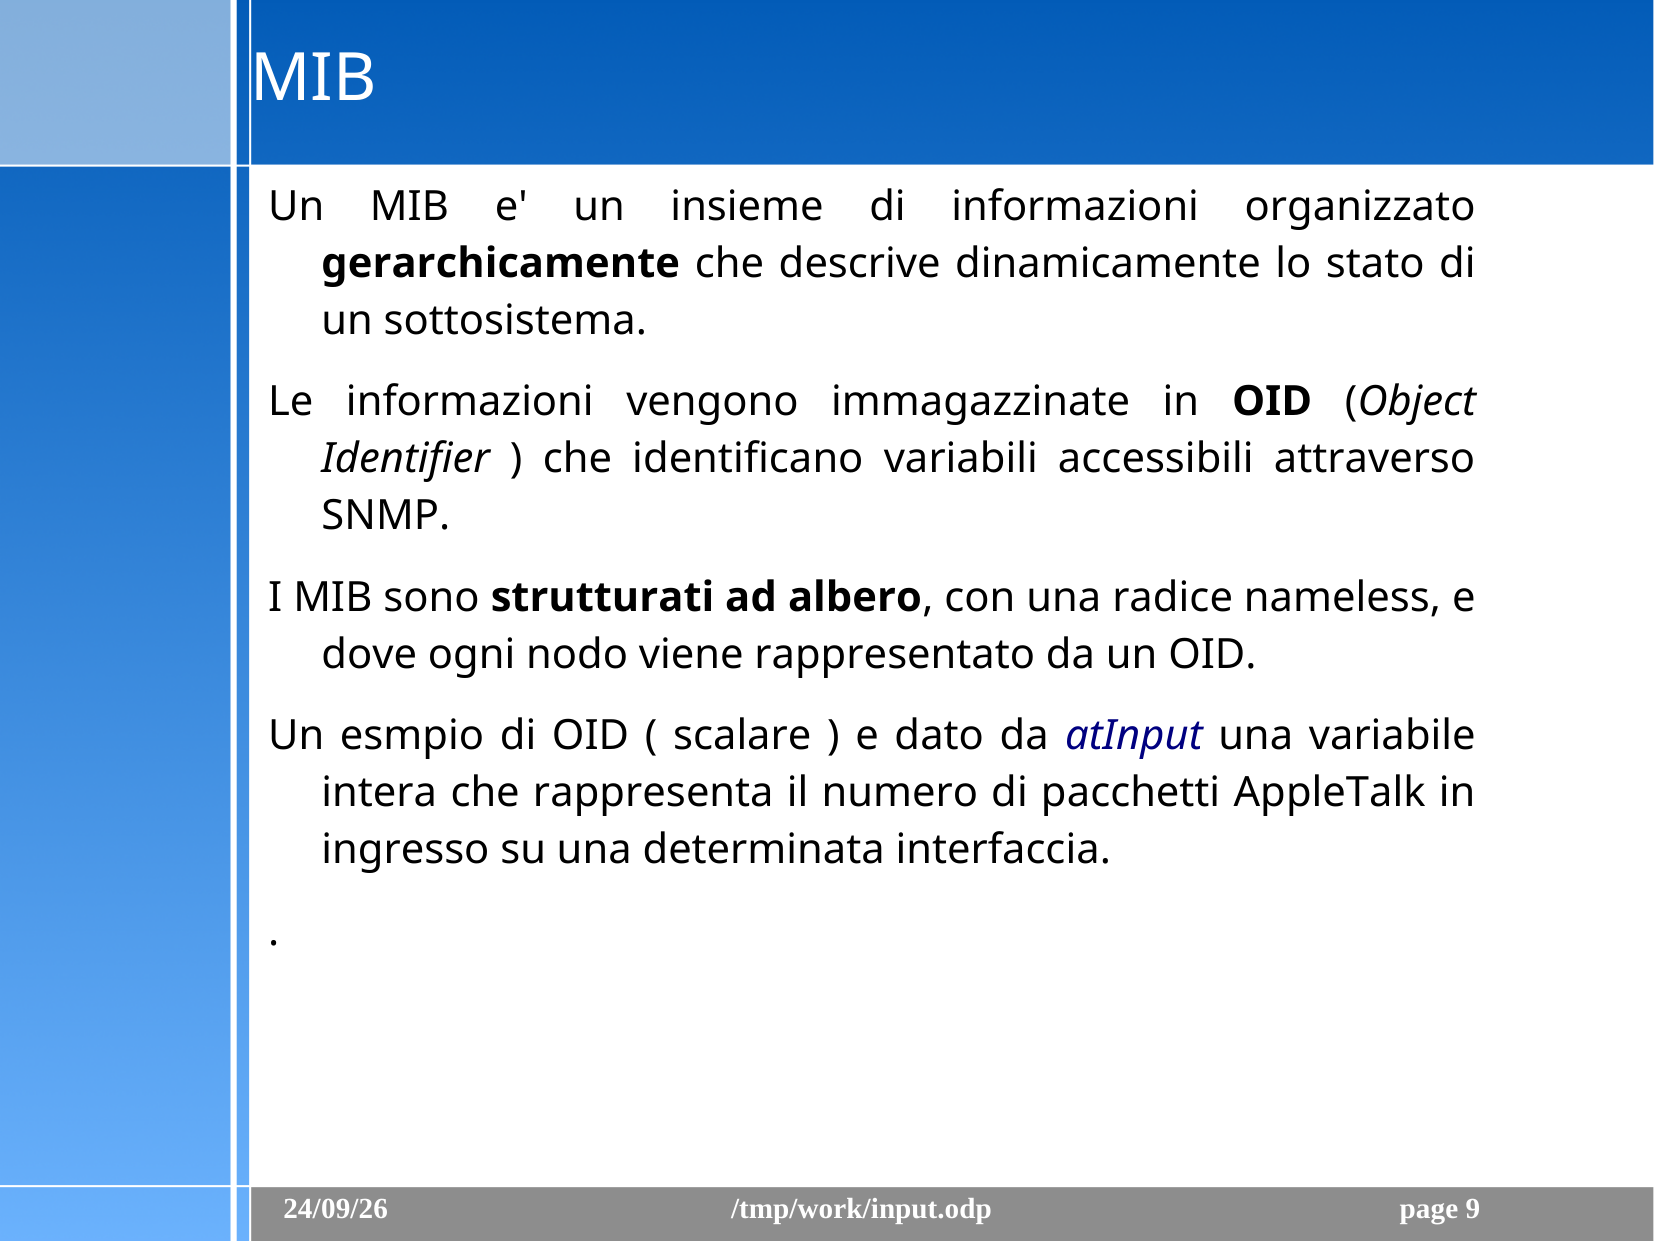

# MIB
Un MIB e' un insieme di informazioni organizzato gerarchicamente che descrive dinamicamente lo stato di un sottosistema.
Le informazioni vengono immagazzinate in OID (Object Identifier ) che identificano variabili accessibili attraverso SNMP.
I MIB sono strutturati ad albero, con una radice nameless, e dove ogni nodo viene rappresentato da un OID.
Un esmpio di OID ( scalare ) e dato da atInput una variabile intera che rappresenta il numero di pacchetti AppleTalk in ingresso su una determinata interfaccia.
.